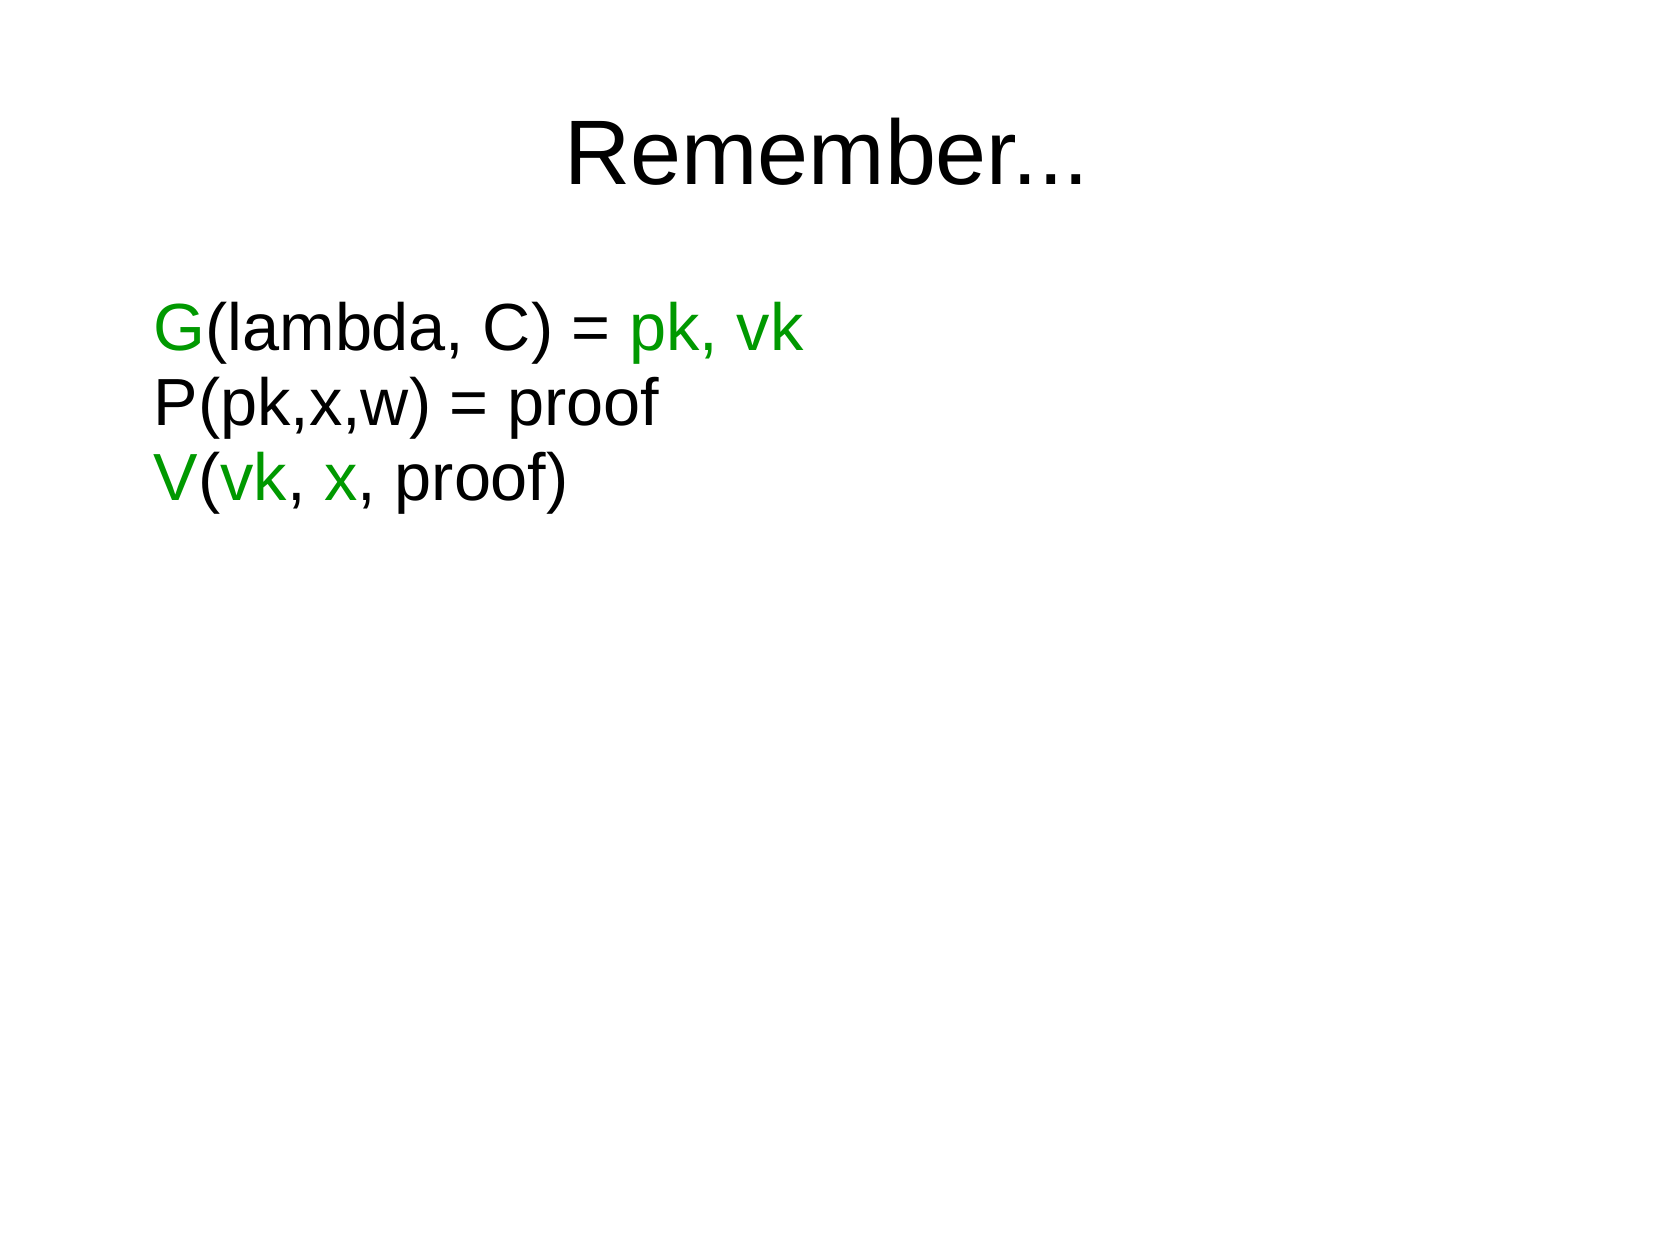

# Remember...
G(lambda, C) = pk, vk
P(pk,x,w) = proof
V(vk, x, proof)